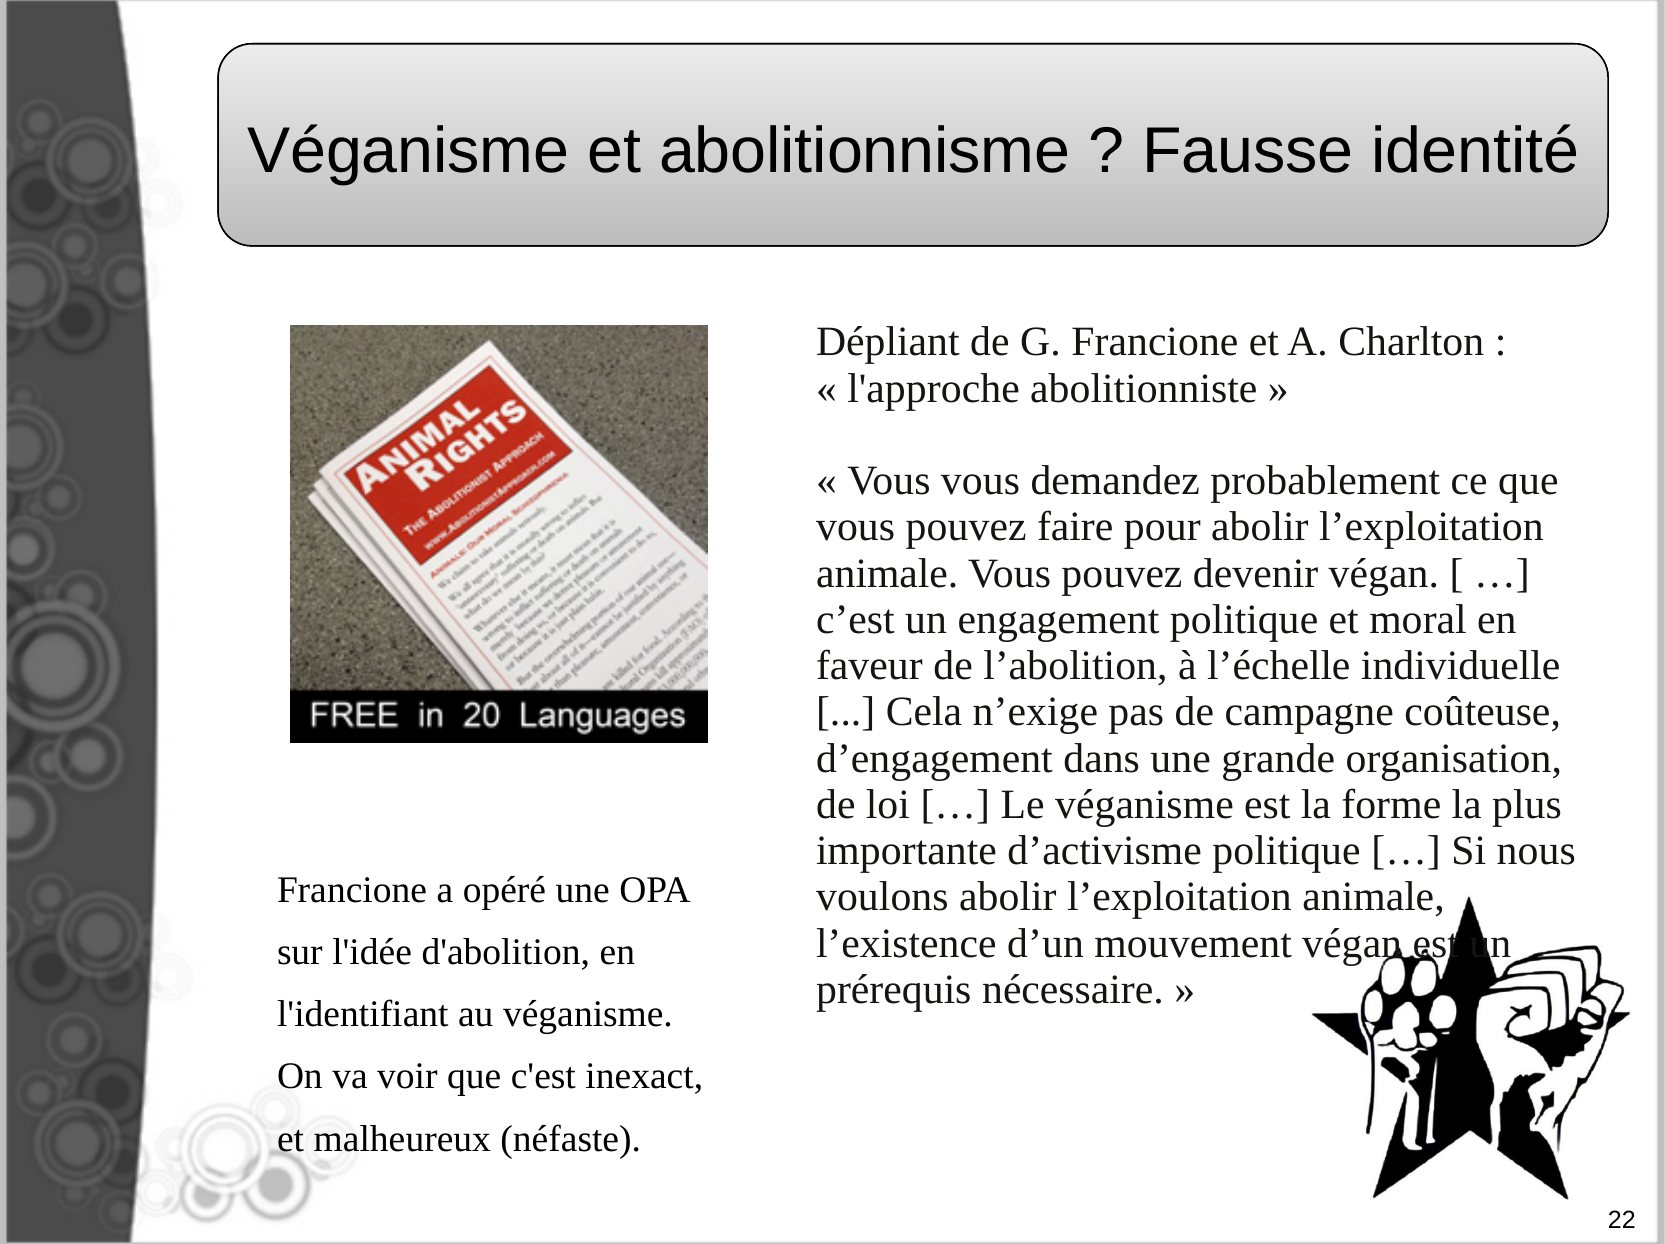

Réformisme ou abolitionnisme ? Faux dilemne
Véganisme et abolitionnisme ? Fausse identité
Dépliant de G. Francione et A. Charlton : « l'approche abolitionniste »
« Vous vous demandez probablement ce que vous pouvez faire pour abolir l’exploitation
animale. Vous pouvez devenir végan. [ …] c’est un engagement politique et moral en
faveur de l’abolition, à l’échelle individuelle [...] Cela n’exige pas de campagne coûteuse,
d’engagement dans une grande organisation, de loi […] Le véganisme est la forme la plus
importante d’activisme politique […] Si nous voulons abolir l’exploitation animale,
l’existence d’un mouvement végan est un prérequis nécessaire. »
Francione a opéré une OPA
sur l'idée d'abolition, en
l'identifiant au véganisme.
On va voir que c'est inexact,
et malheureux (néfaste).
22